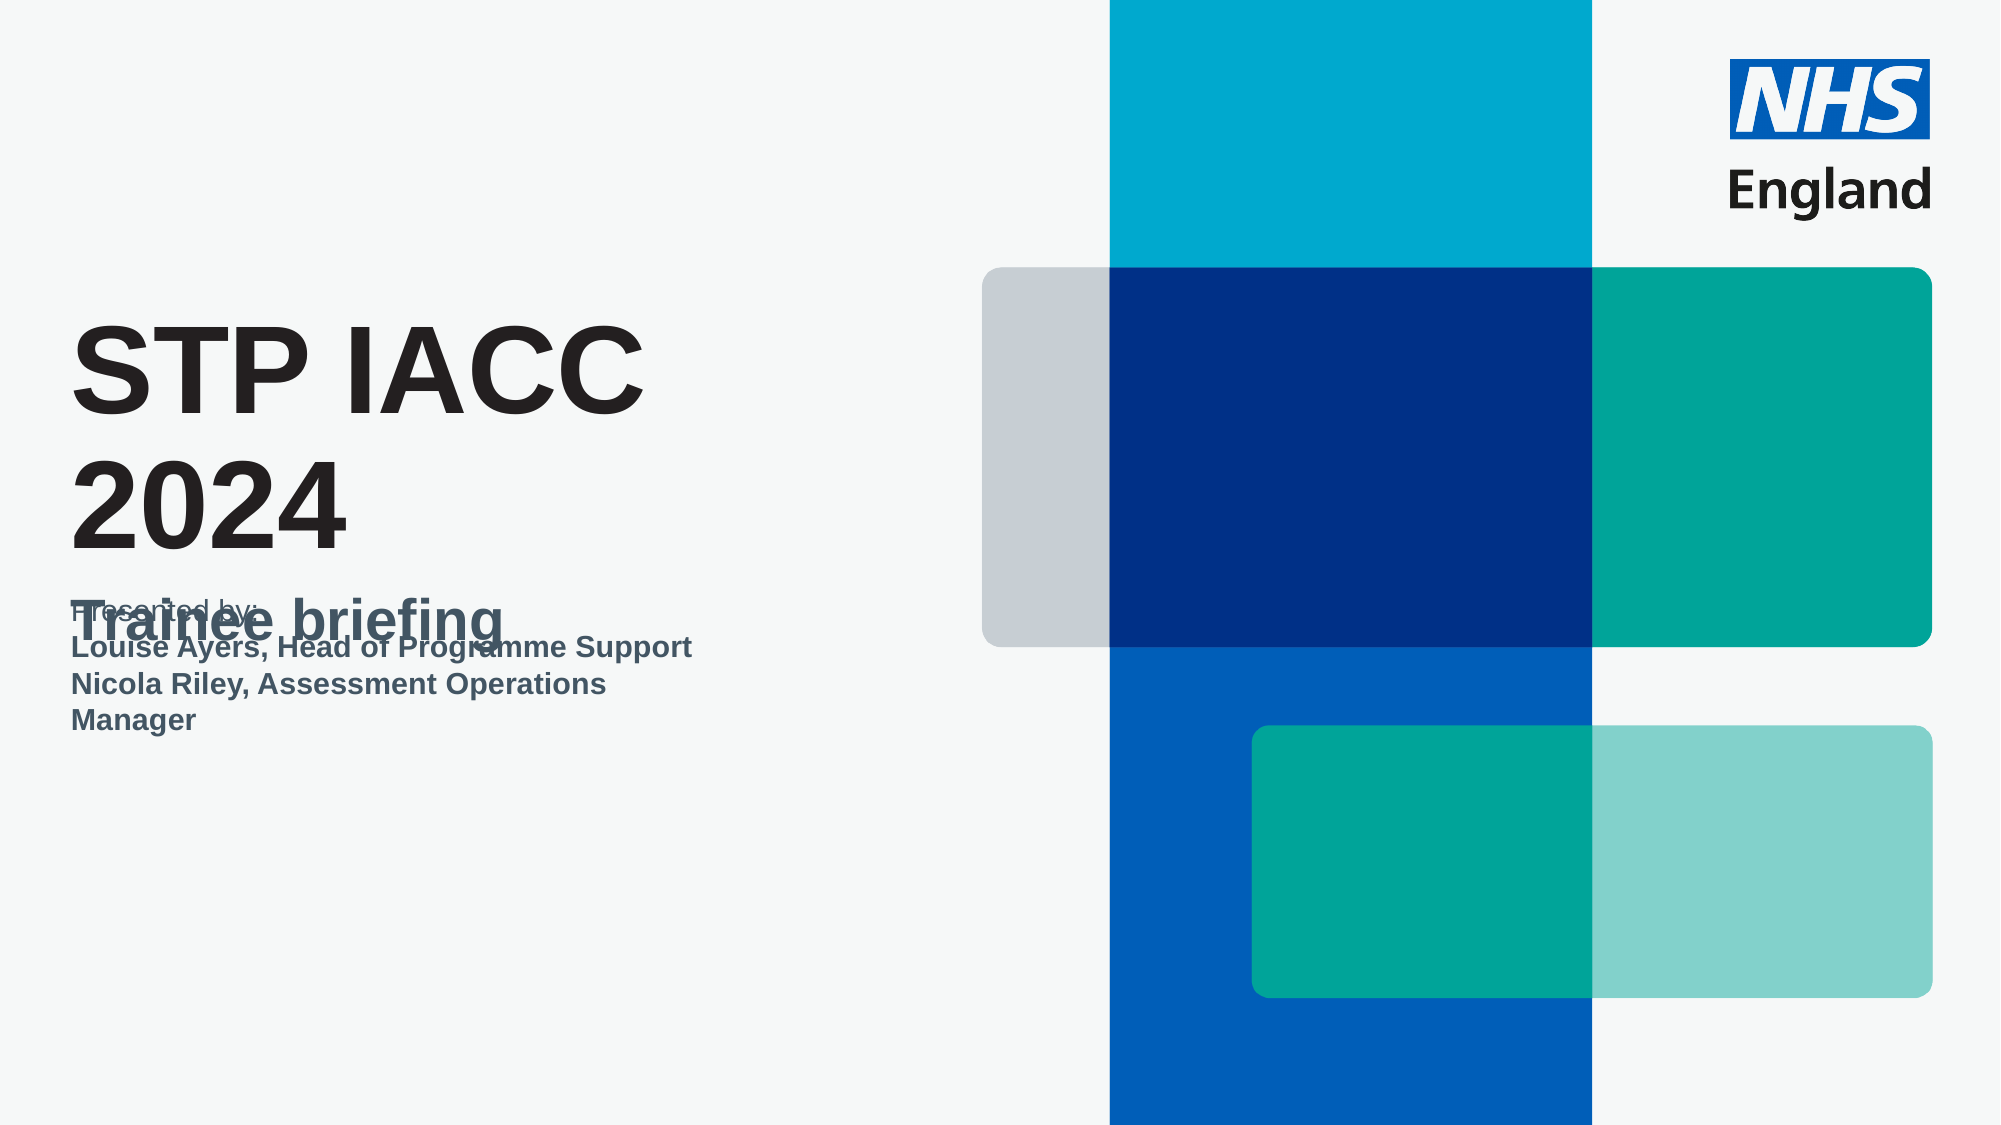

# STP IACC 2024
Trainee briefing
Presented by:
Louise Ayers, Head of Programme Support
Nicola Riley, Assessment Operations Manager